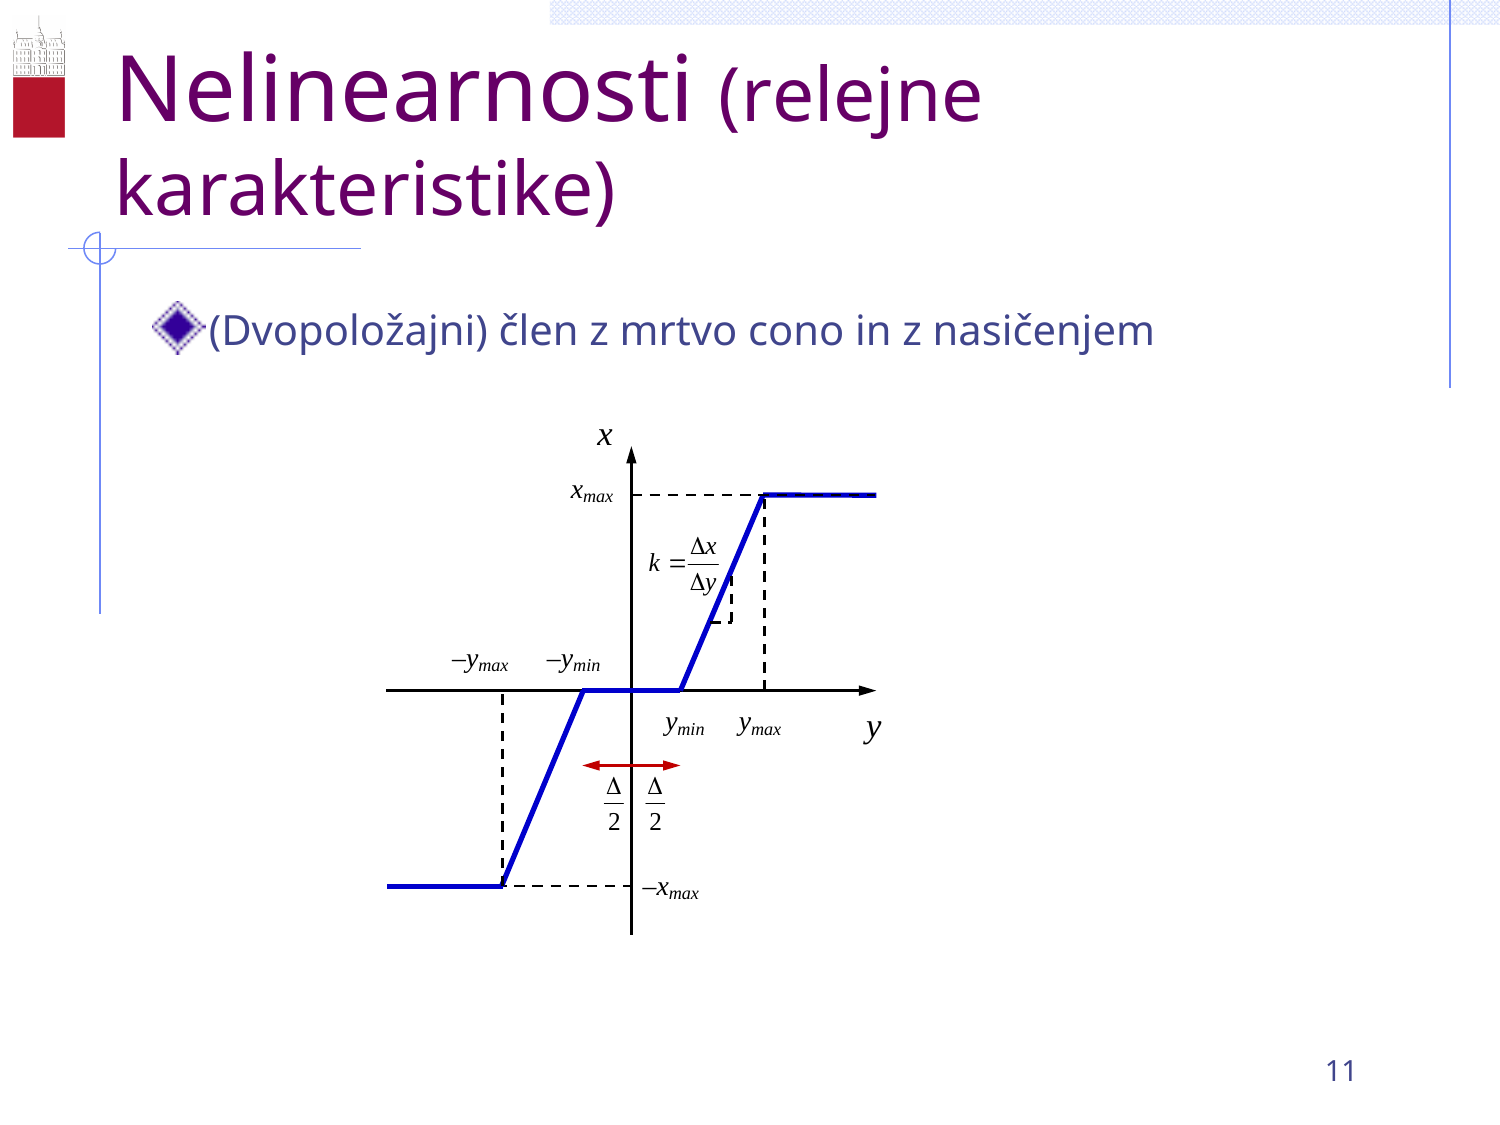

# Nelinearnosti (relejne karakteristike)
(Dvopoložajni) člen z mrtvo cono in z nasičenjem